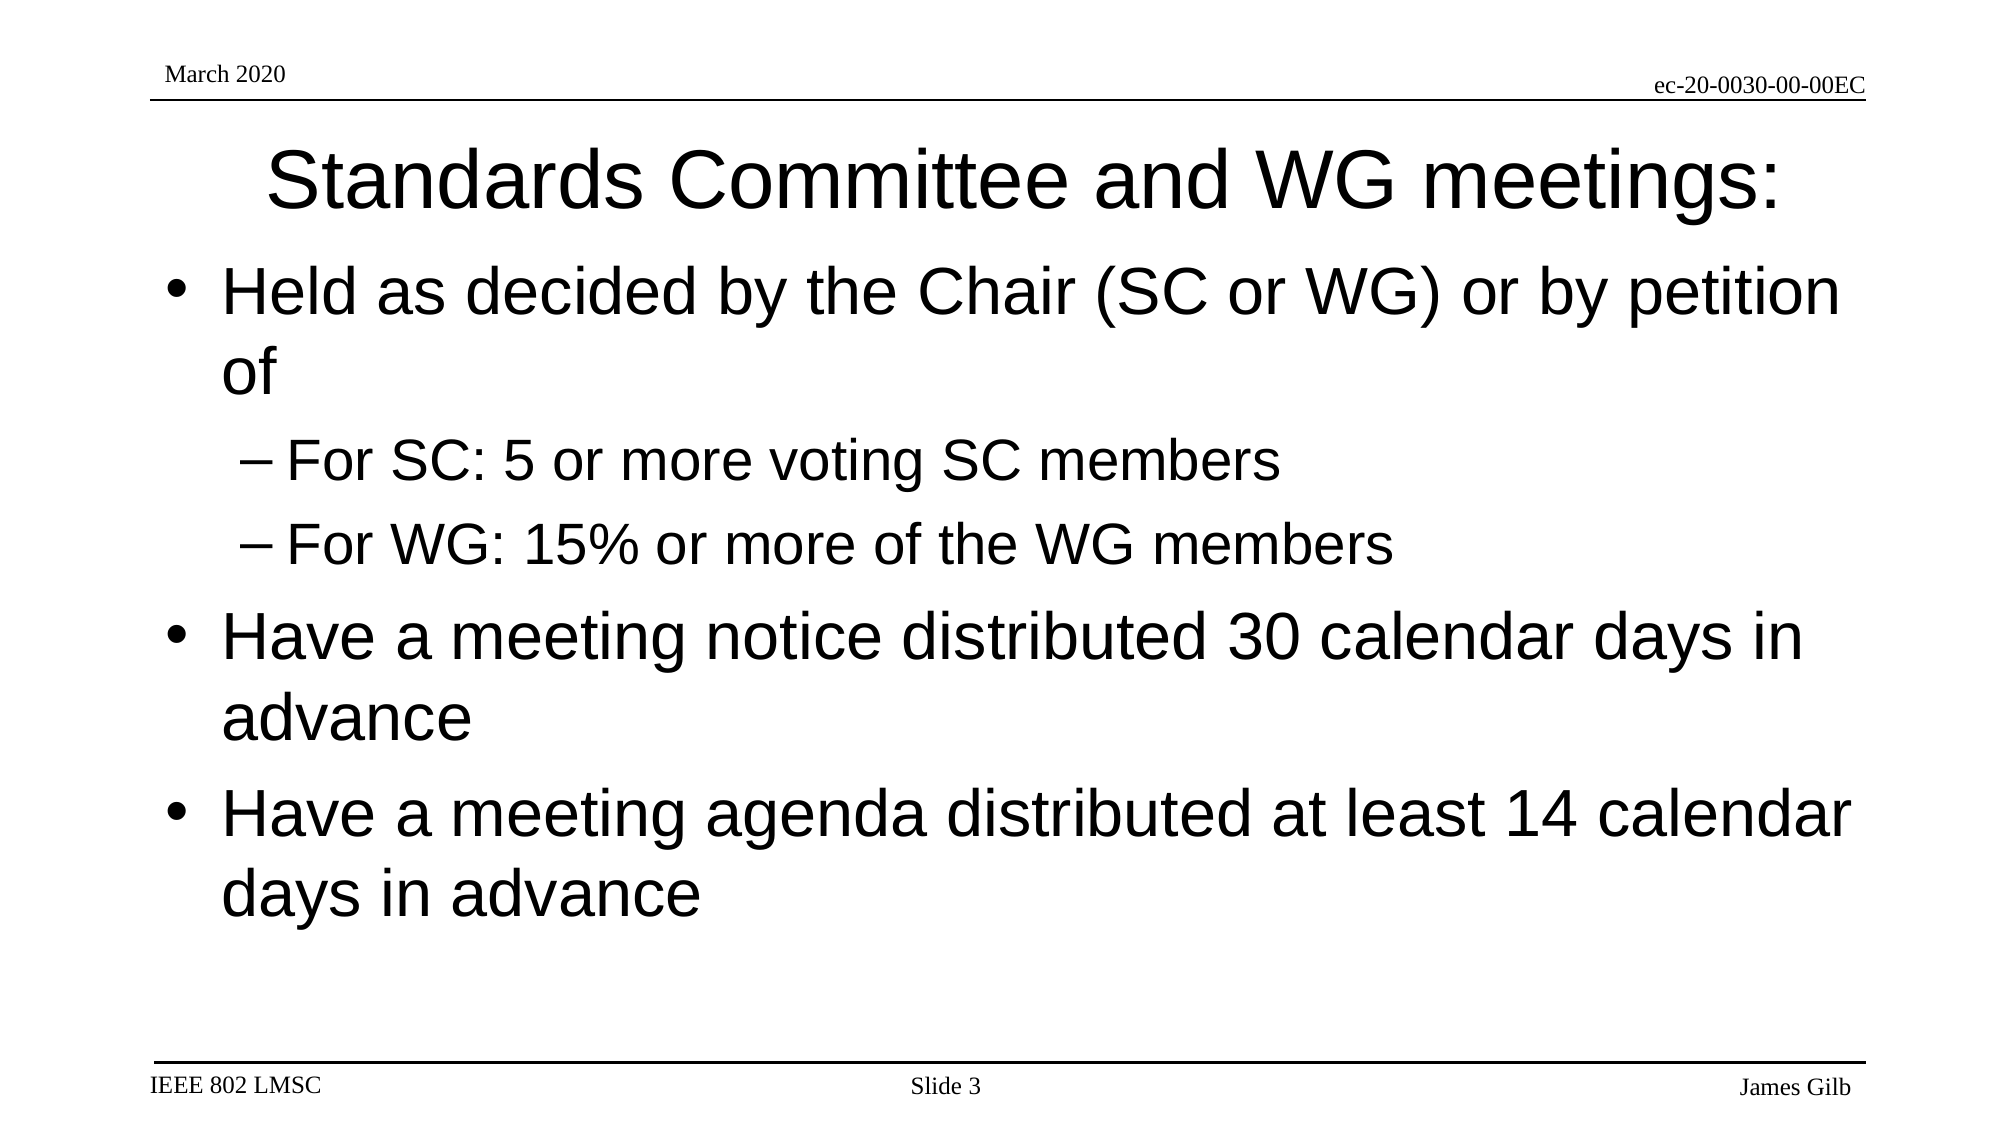

# Standards Committee and WG meetings:
Held as decided by the Chair (SC or WG) or by petition of
For SC: 5 or more voting SC members
For WG: 15% or more of the WG members
Have a meeting notice distributed 30 calendar days in advance
Have a meeting agenda distributed at least 14 calendar days in advance
3